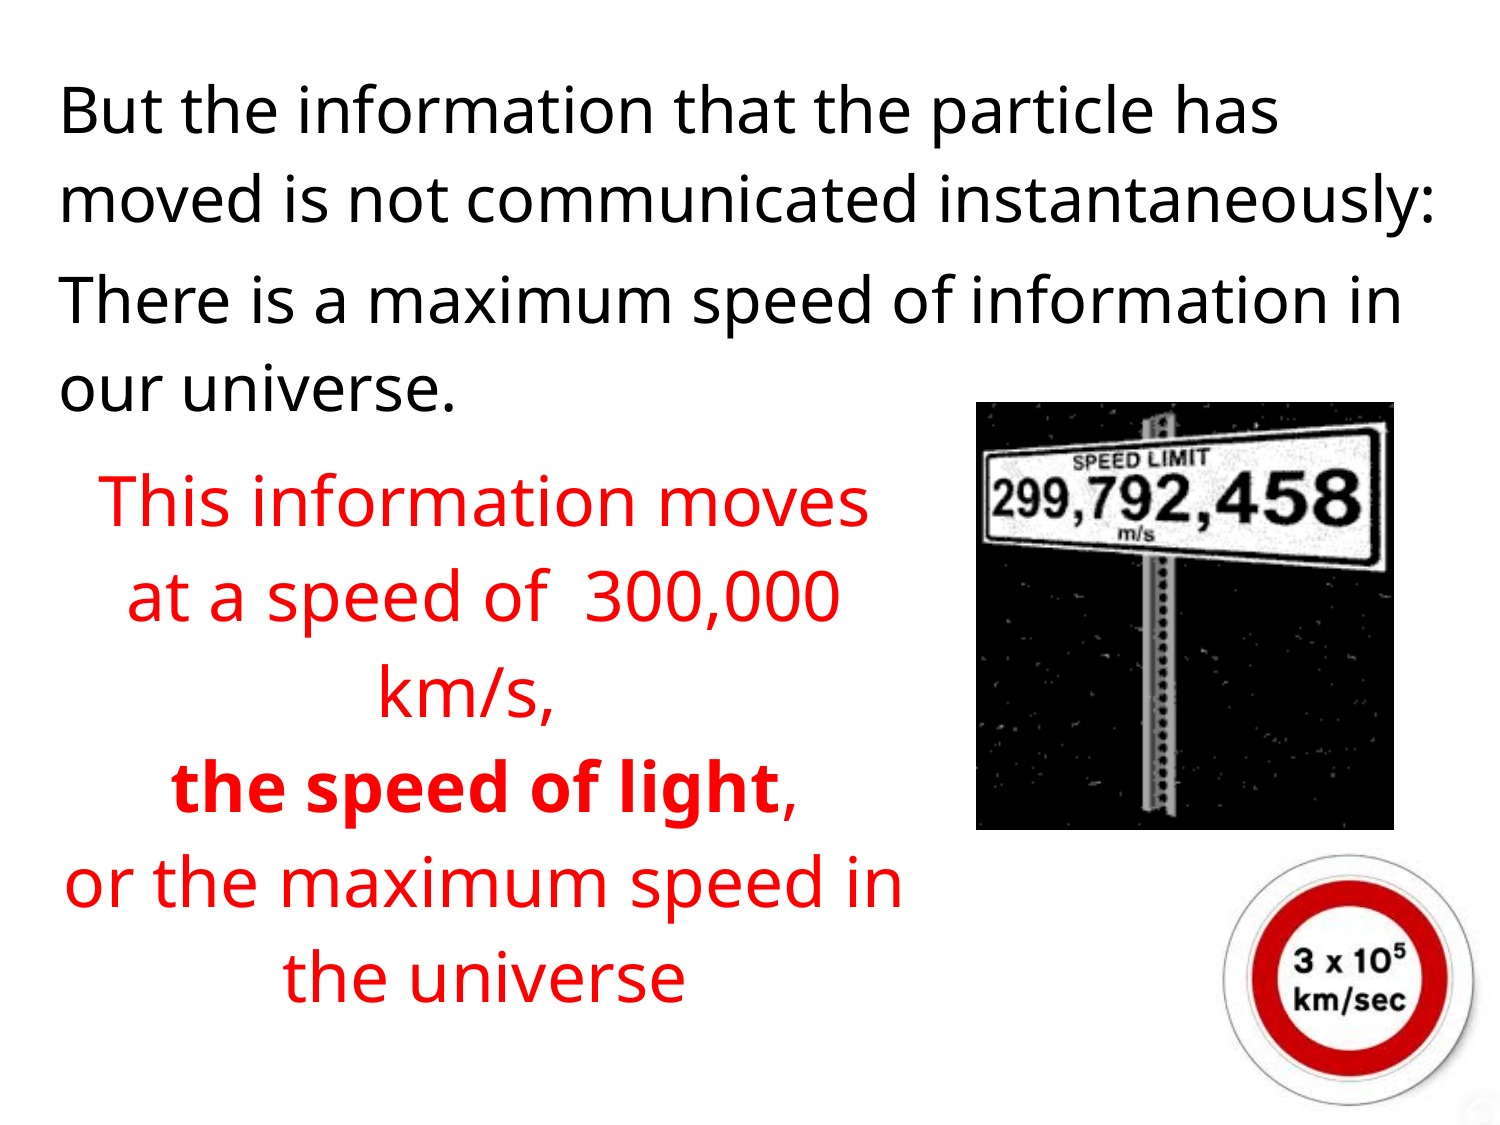

# But the information that the particle has moved is not communicated instantaneously:
There is a maximum speed of information in our universe.
This information moves at a speed of 300,000 km/s,
the speed of light,
or the maximum speed in the universe